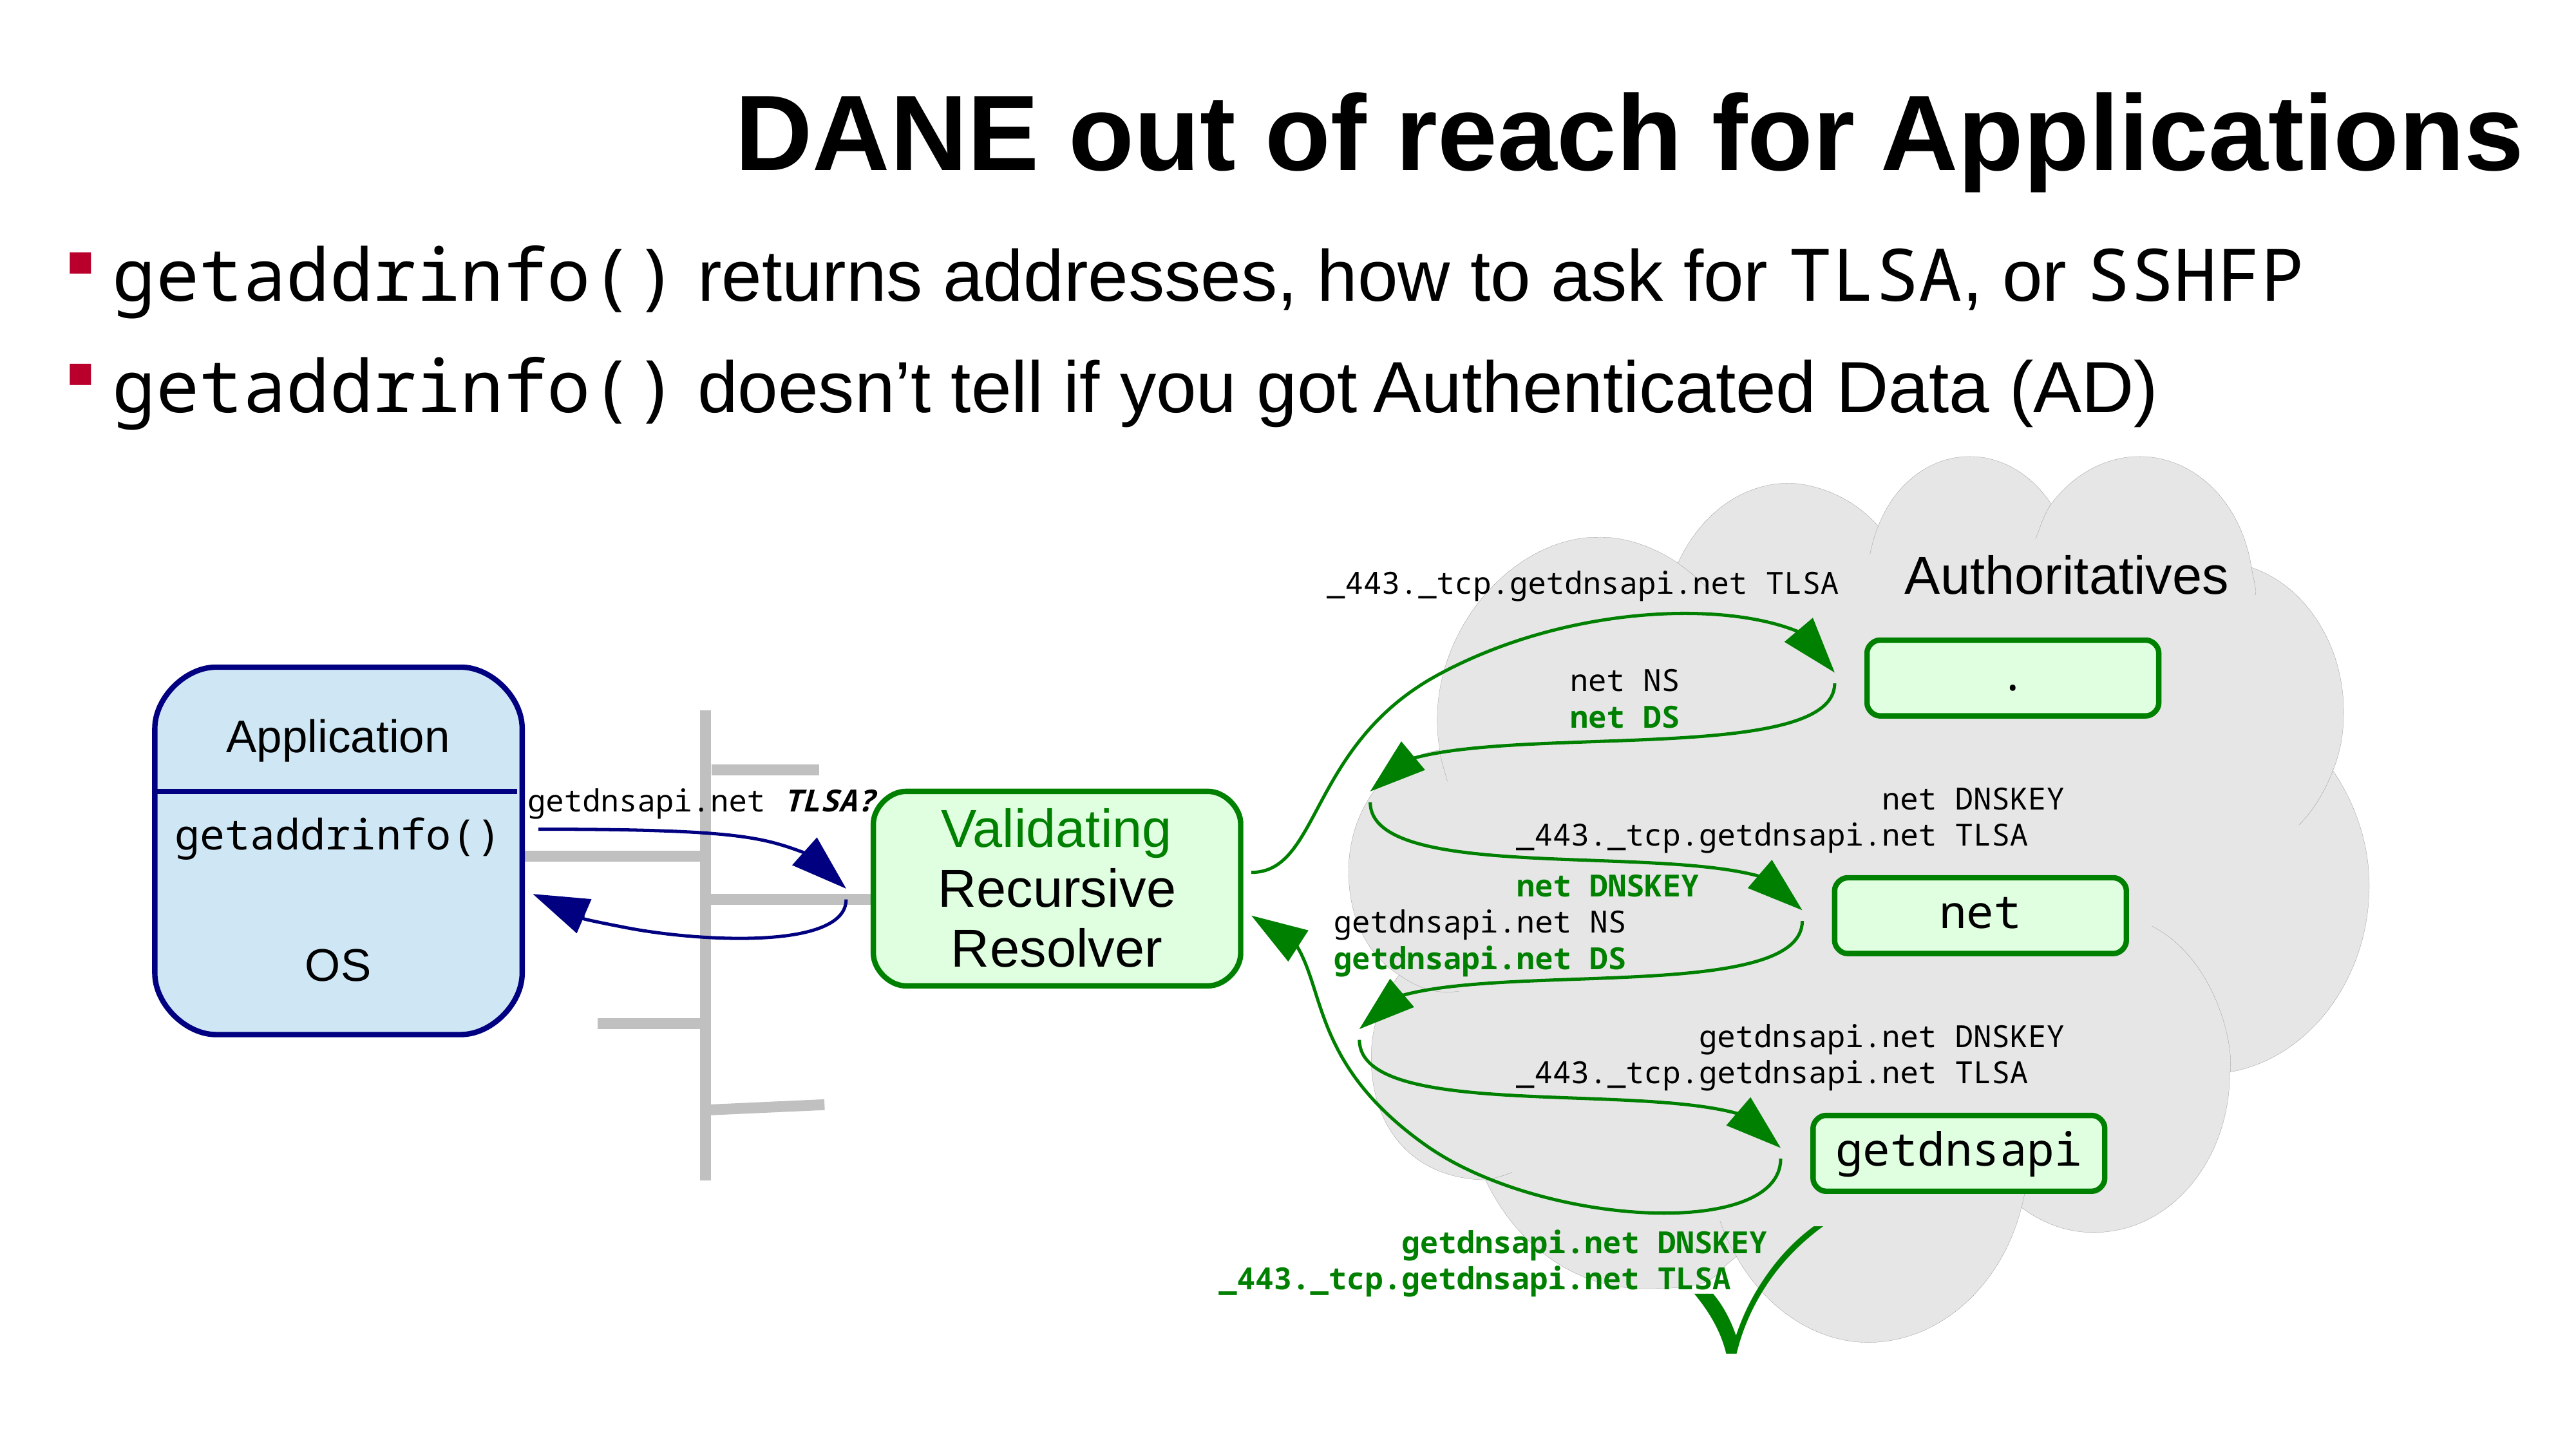

# DANE out of reach for Applications
getaddrinfo() returns addresses, how to ask for TLSA, or SSHFP
getaddrinfo() doesn’t tell if you got Authenticated Data (AD)